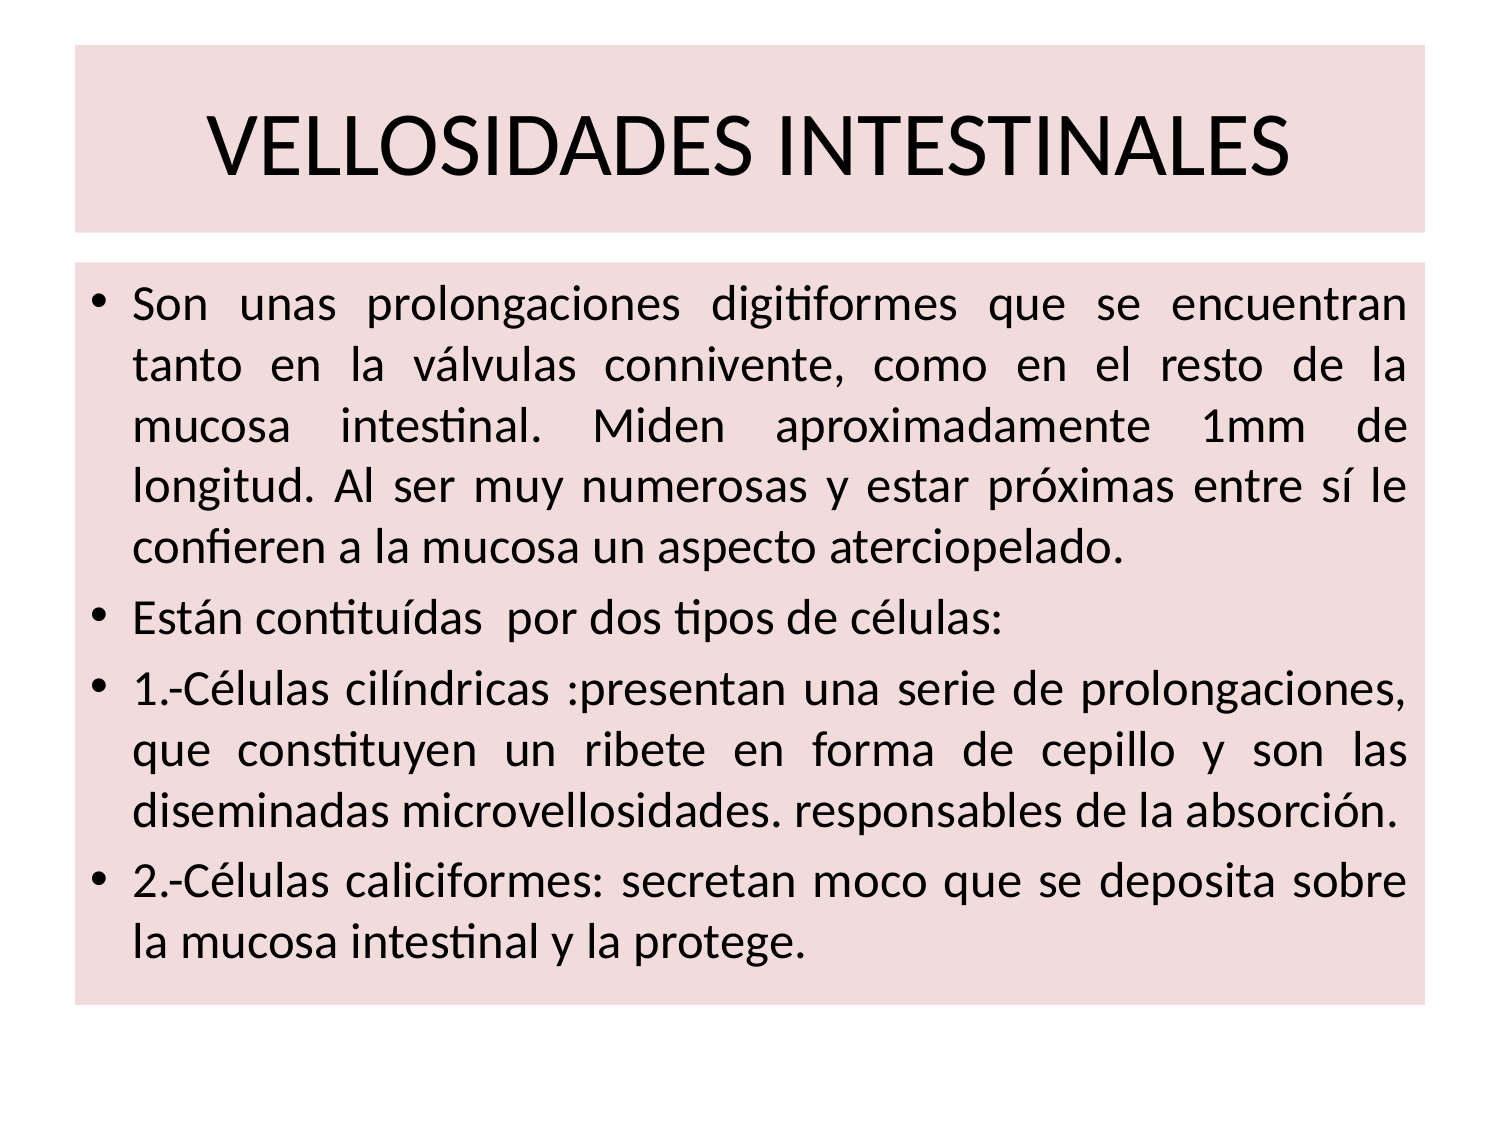

# VELLOSIDADES INTESTINALES
Son unas prolongaciones digitiformes que se encuentran tanto en la válvulas connivente, como en el resto de la mucosa intestinal. Miden aproximadamente 1mm de longitud. Al ser muy numerosas y estar próximas entre sí le confieren a la mucosa un aspecto aterciopelado.
Están contituídas por dos tipos de células:
1.-Células cilíndricas :presentan una serie de prolongaciones, que constituyen un ribete en forma de cepillo y son las diseminadas microvellosidades. responsables de la absorción.
2.-Células caliciformes: secretan moco que se deposita sobre la mucosa intestinal y la protege.